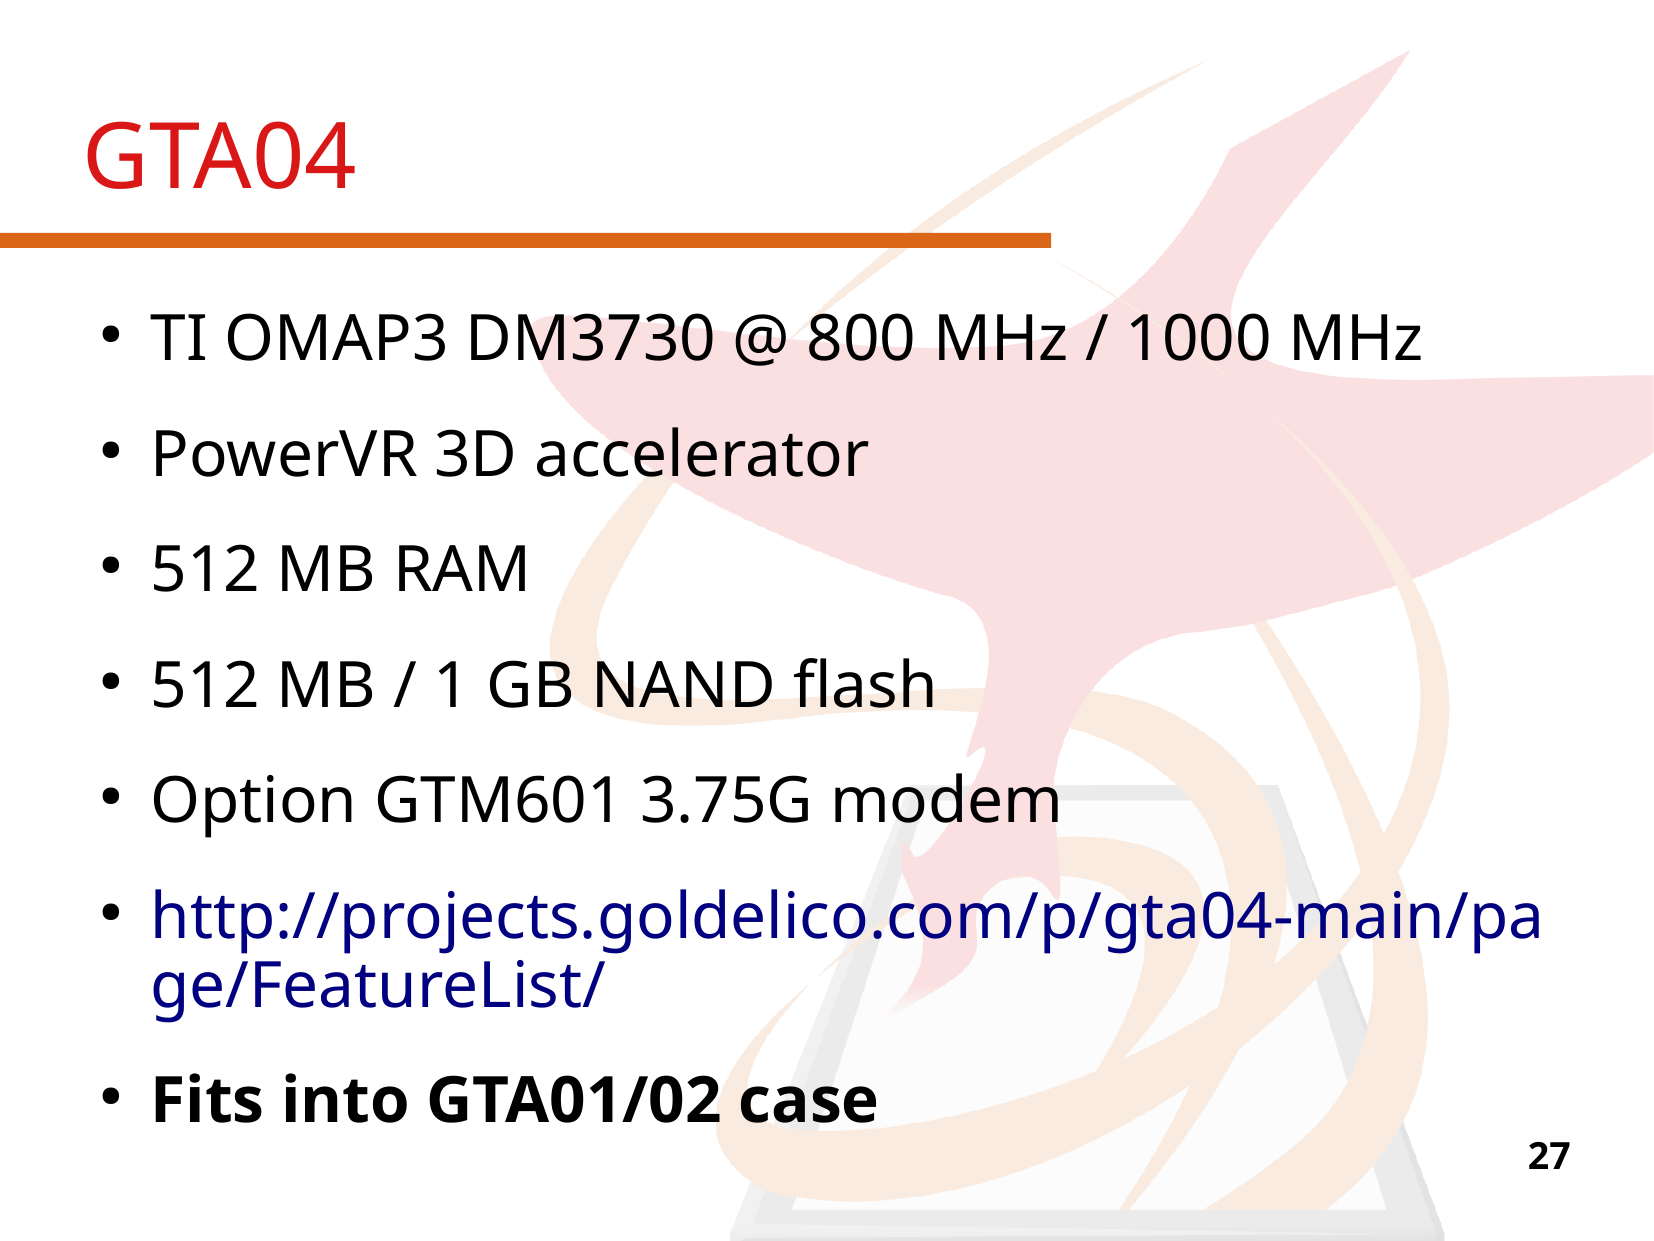

# GTA04
TI OMAP3 DM3730 @ 800 MHz / 1000 MHz
PowerVR 3D accelerator
512 MB RAM
512 MB / 1 GB NAND flash
Option GTM601 3.75G modem
http://projects.goldelico.com/p/gta04-main/page/FeatureList/
Fits into GTA01/02 case
27